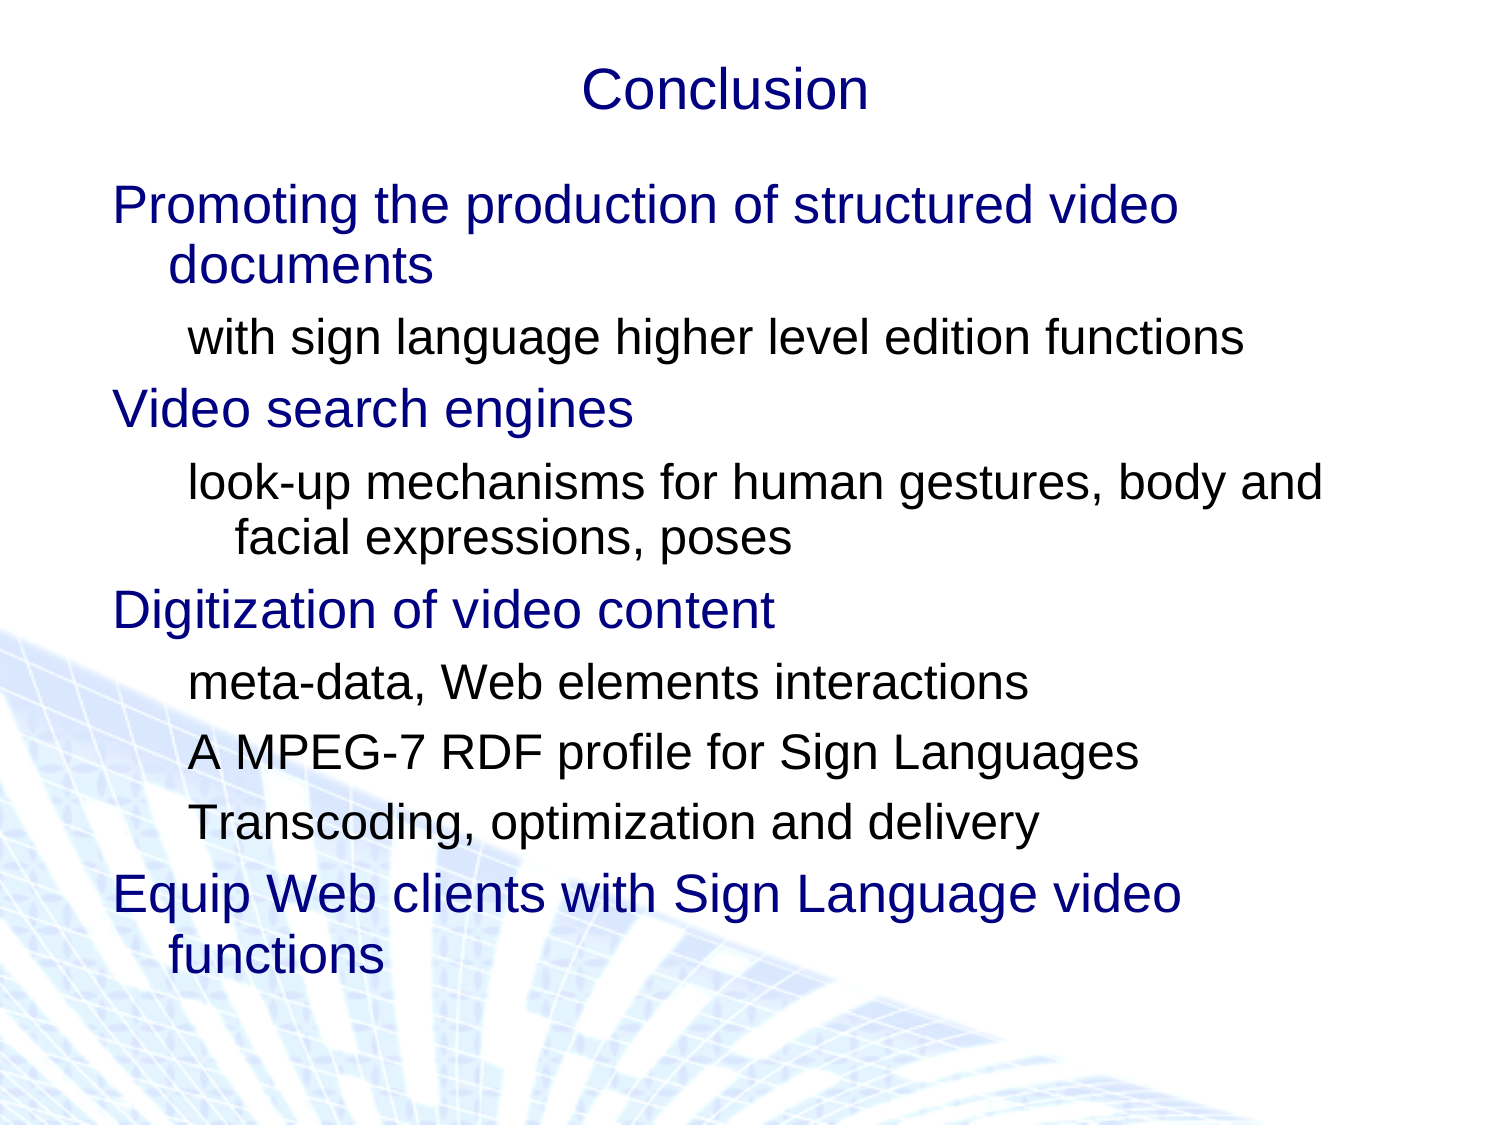

# Conclusion
Promoting the production of structured video documents
with sign language higher level edition functions
Video search engines
look-up mechanisms for human gestures, body and facial expressions, poses
Digitization of video content
meta-data, Web elements interactions
A MPEG-7 RDF profile for Sign Languages
Transcoding, optimization and delivery
Equip Web clients with Sign Language video functions